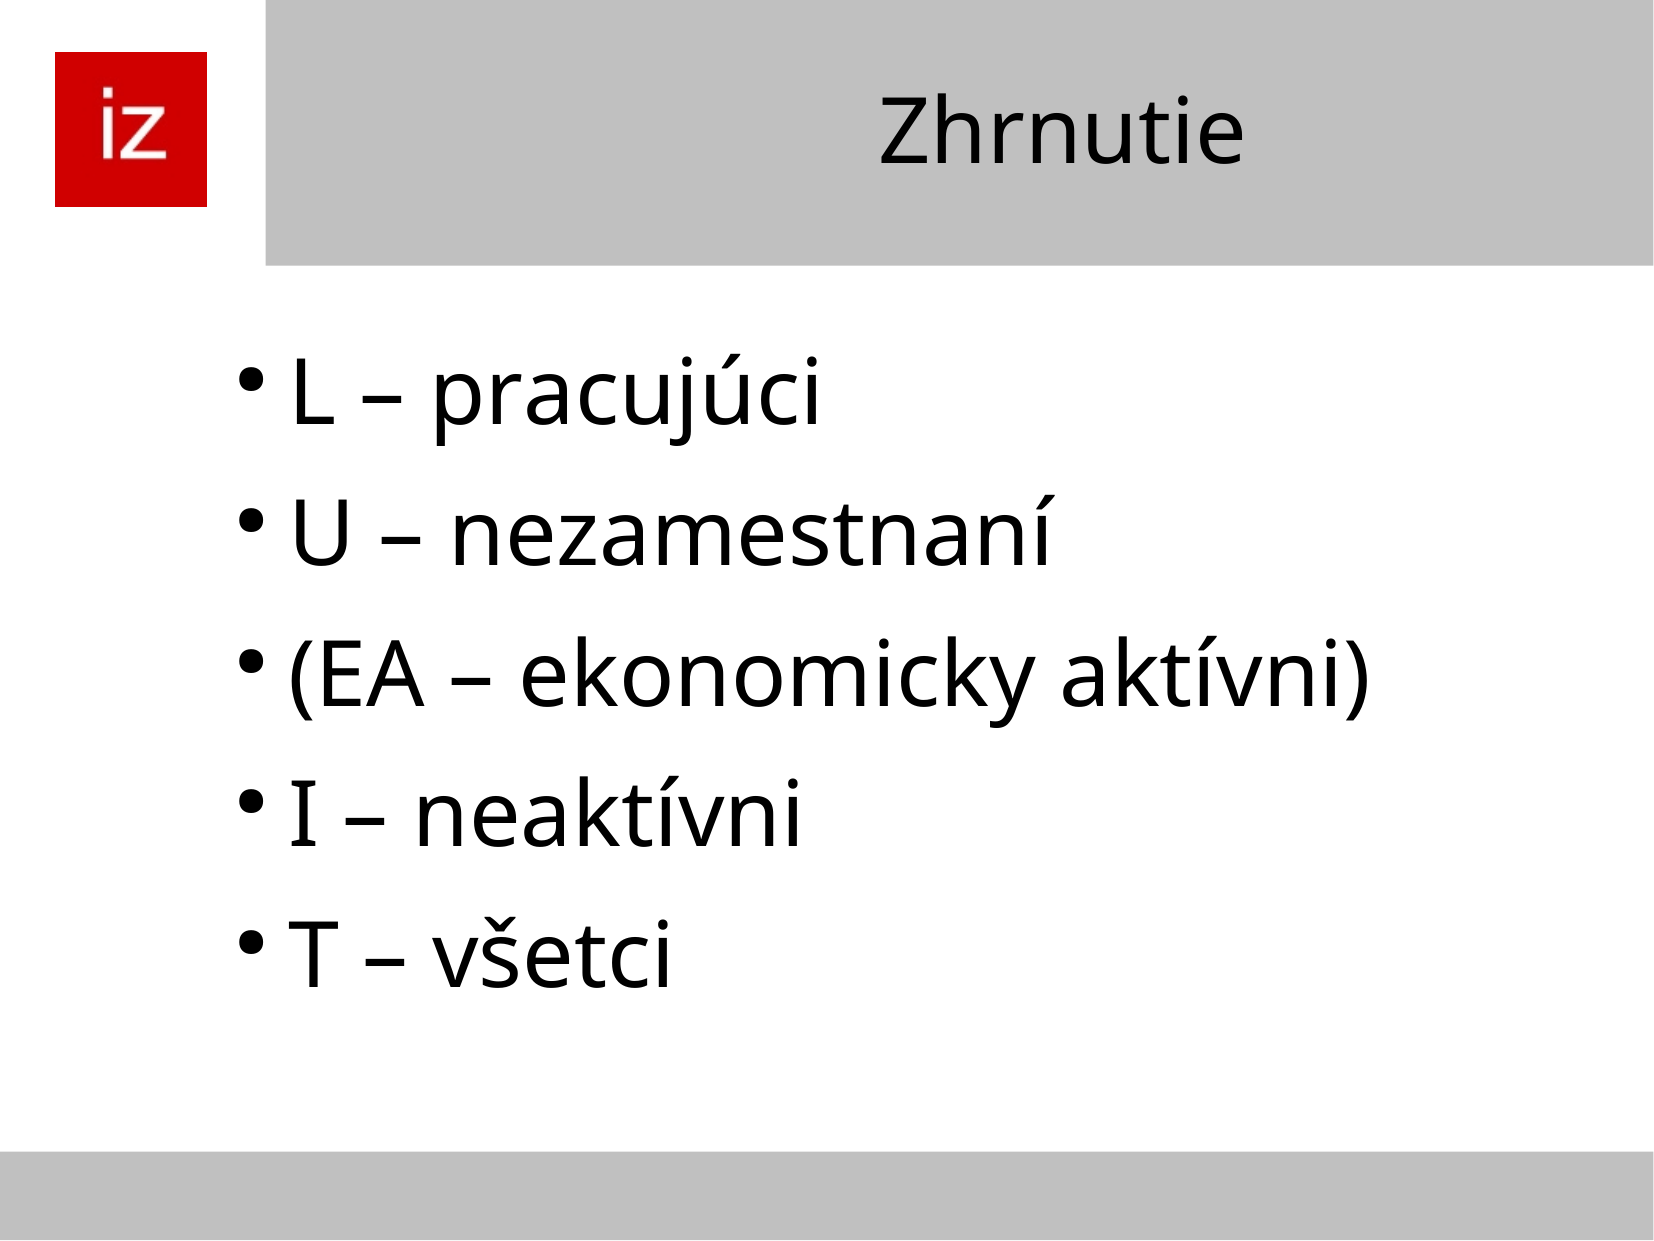

# Zhrnutie
L – pracujúci
U – nezamestnaní
(EA – ekonomicky aktívni)
I – neaktívni
T – všetci